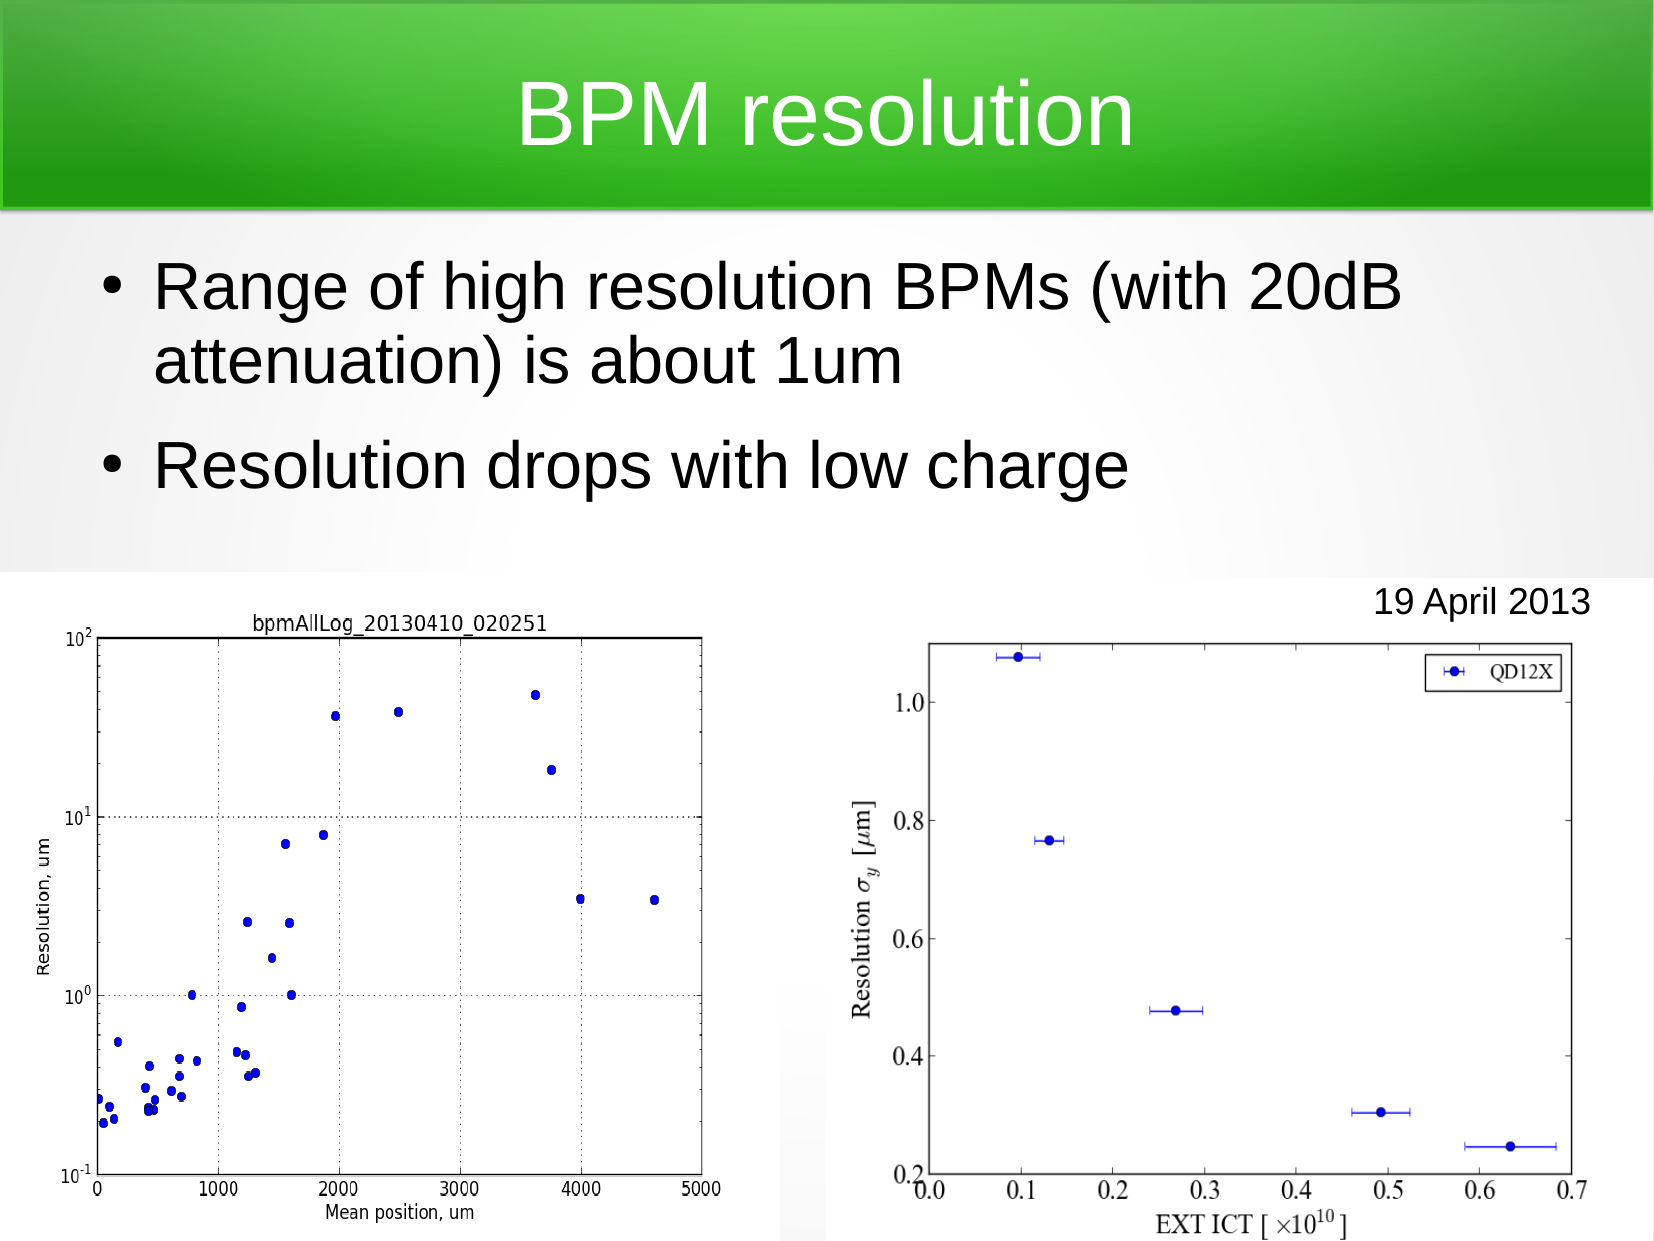

# BPM resolution
Range of high resolution BPMs (with 20dB attenuation) is about 1um
Resolution drops with low charge
19 April 2013